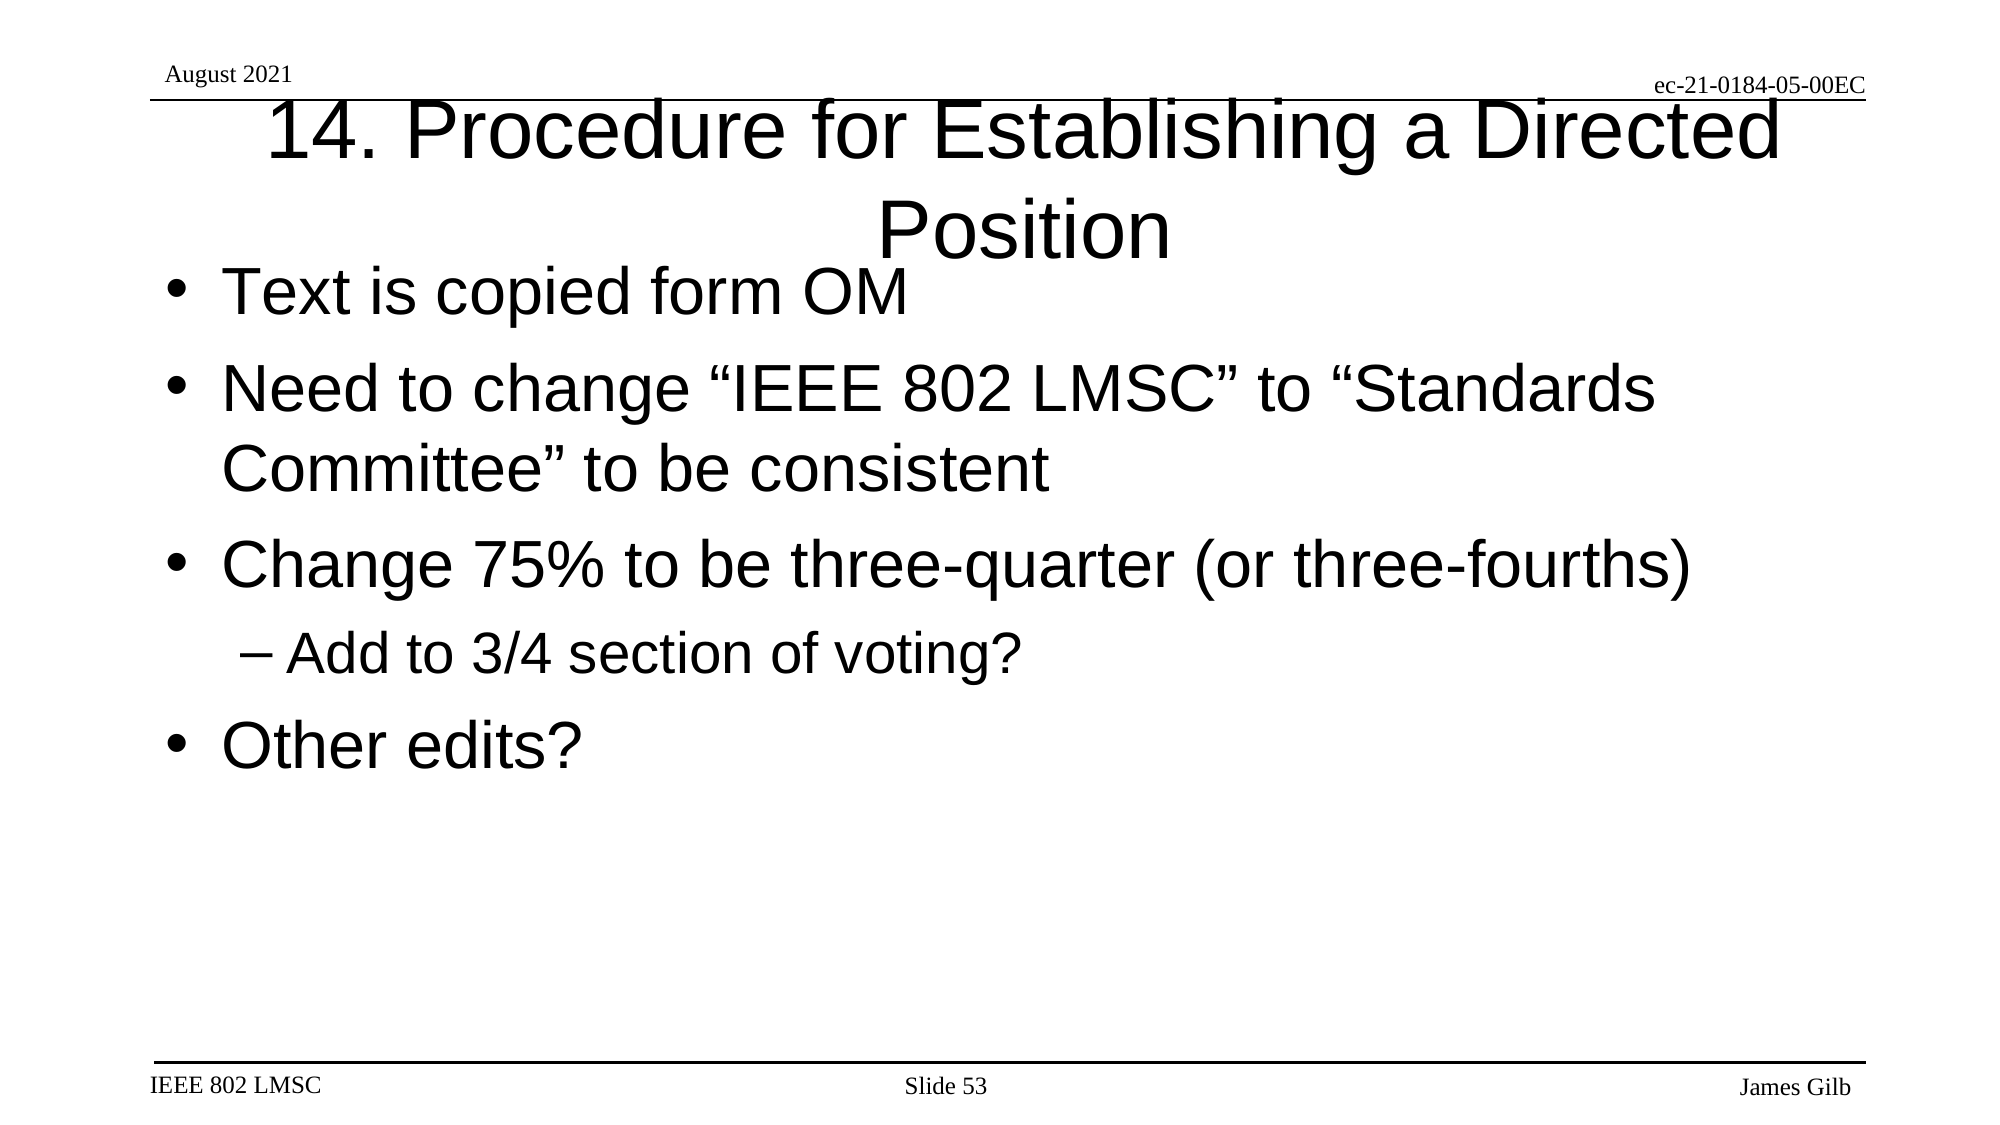

# 14. Procedure for Establishing a Directed Position
Text is copied form OM
Need to change “IEEE 802 LMSC” to “Standards Committee” to be consistent
Change 75% to be three-quarter (or three-fourths)
Add to 3/4 section of voting?
Other edits?
53